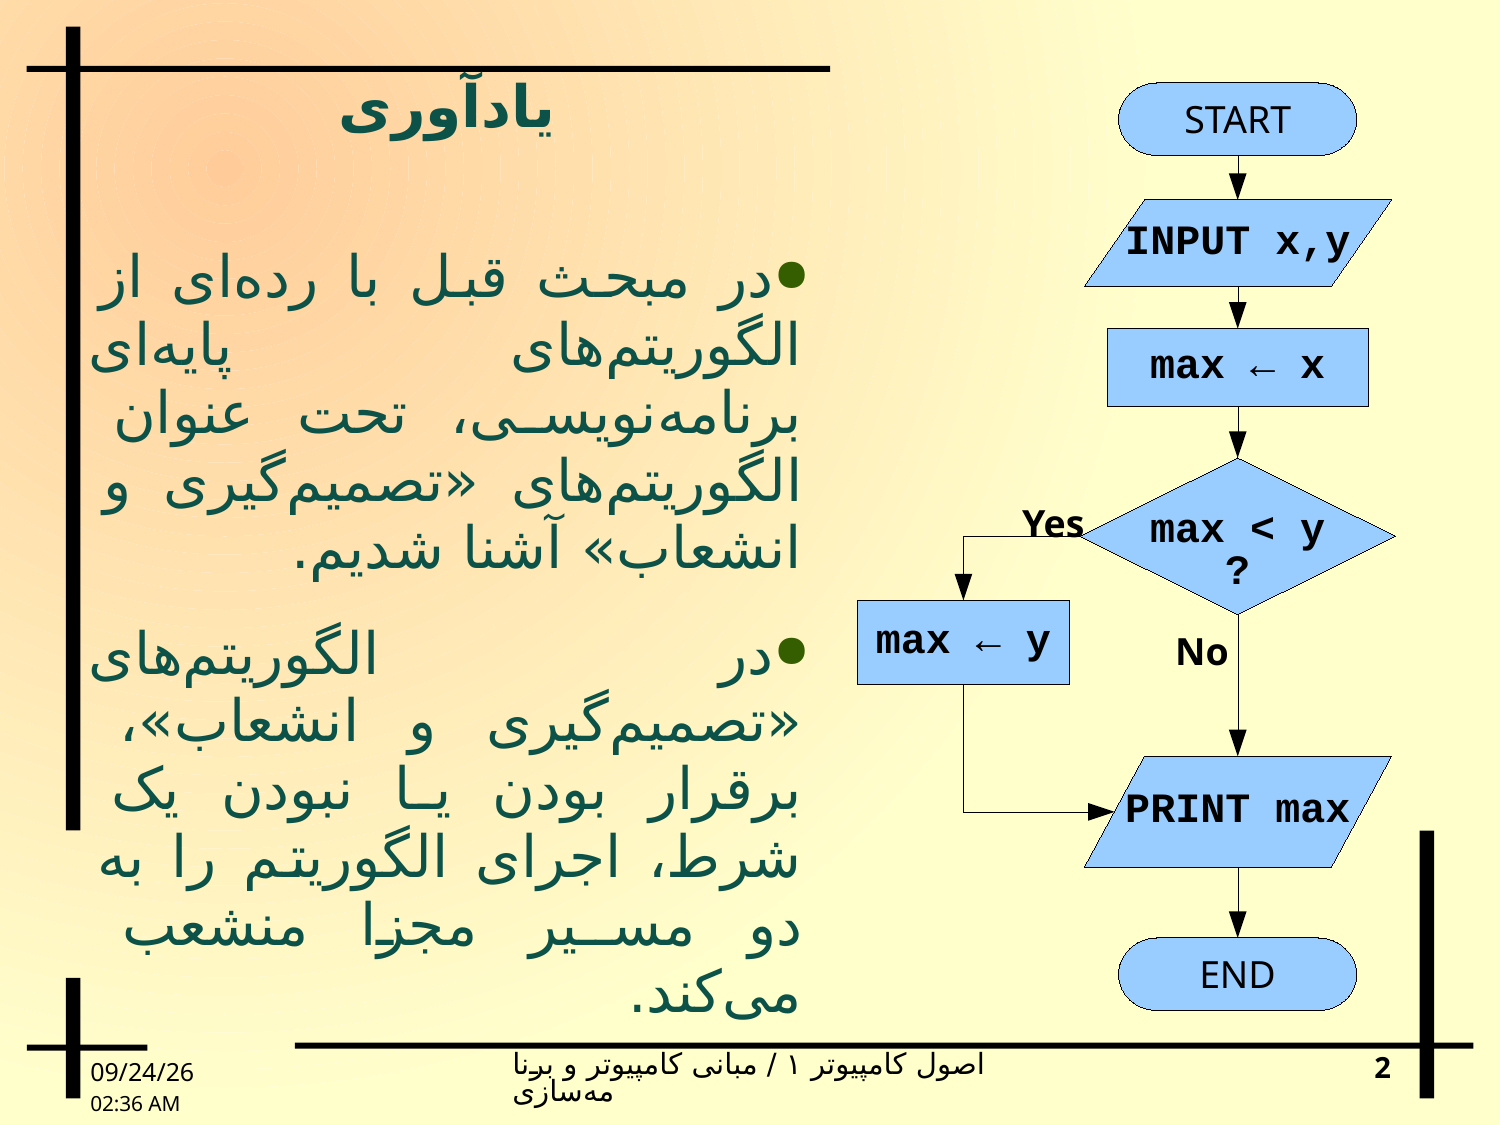

# یادآوری
در مبحث قبل با رده‌ای از الگوریتم‌های پایه‌ای برنامه‌نویسی، تحت عنوان الگوریتم‌های «تصمیم‌گیری و انشعاب» آشنا شدیم.
در الگوریتم‌های «تصمیم‌گیری و انشعاب»، برقرار بودن یا نبودن یک شرط، اجرای الگوریتم را به دو مسیر مجزا منشعب می‌کند.
START
INPUT x,y
max ← x
max < y
?
Yes
max ← y
No
PRINT max
END
اصول کامپیوتر ۱ / مبانی کامپیوتر و برنامه‌سازی
2